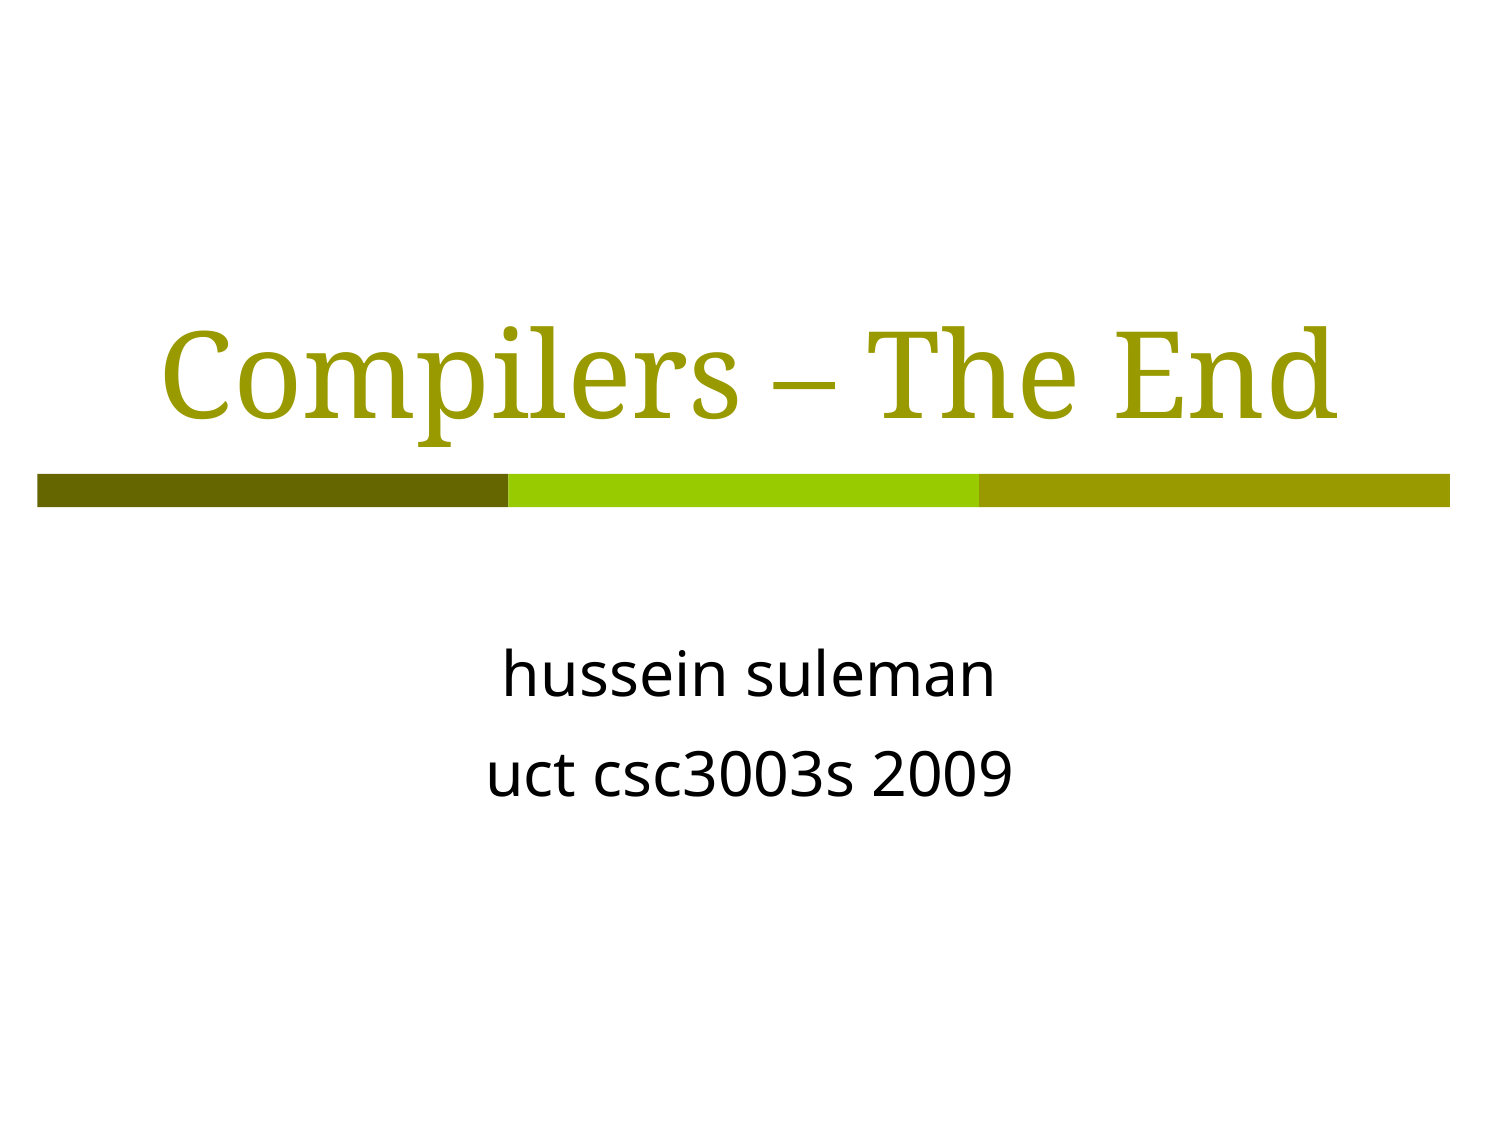

# Compilers – The End
hussein suleman
uct csc3003s 2009